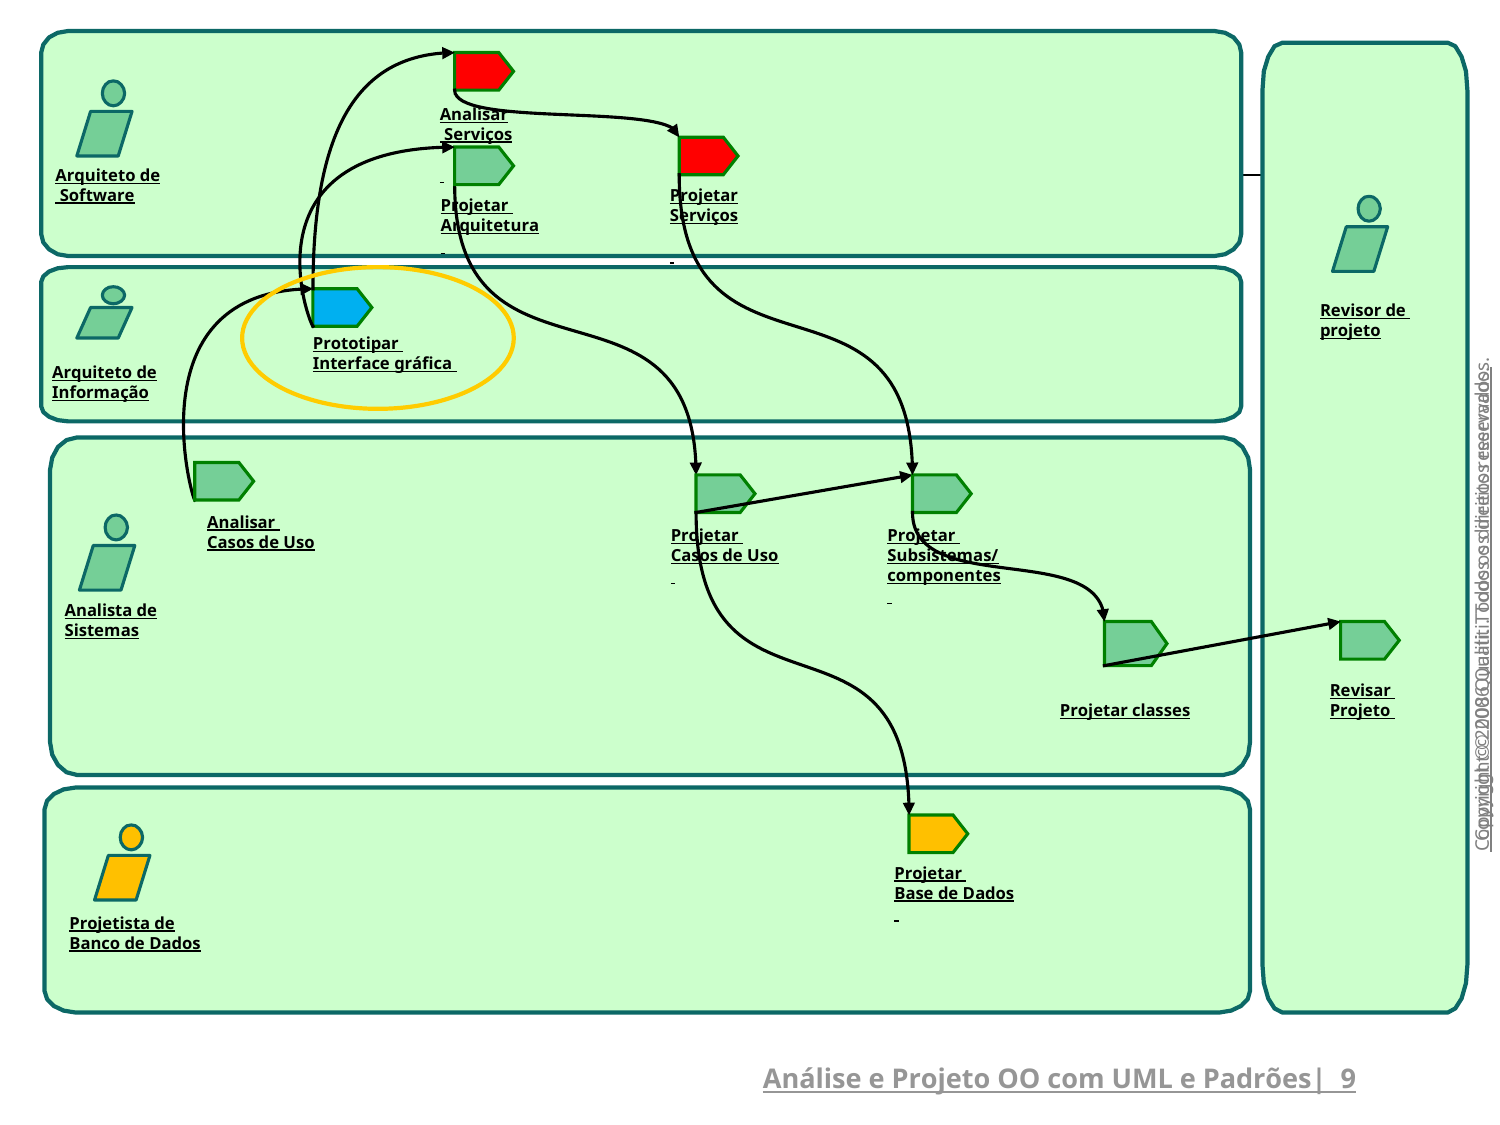

Analisar
 Serviços
Arquiteto de
 Software
Projetar
Serviços
Projetar
Arquitetura
Revisor de
projeto
Prototipar
Interface gráfica
Arquiteto de Informação
Analisar
Casos de Uso
Projetar
Casos de Uso
Projetar
Subsistemas/
componentes
Analista de
Sistemas
Revisar
Projeto
Projetar classes
Projetar
Base de Dados
Projetista de
Banco de Dados
Análise e Projeto OO com UML e Padrões|